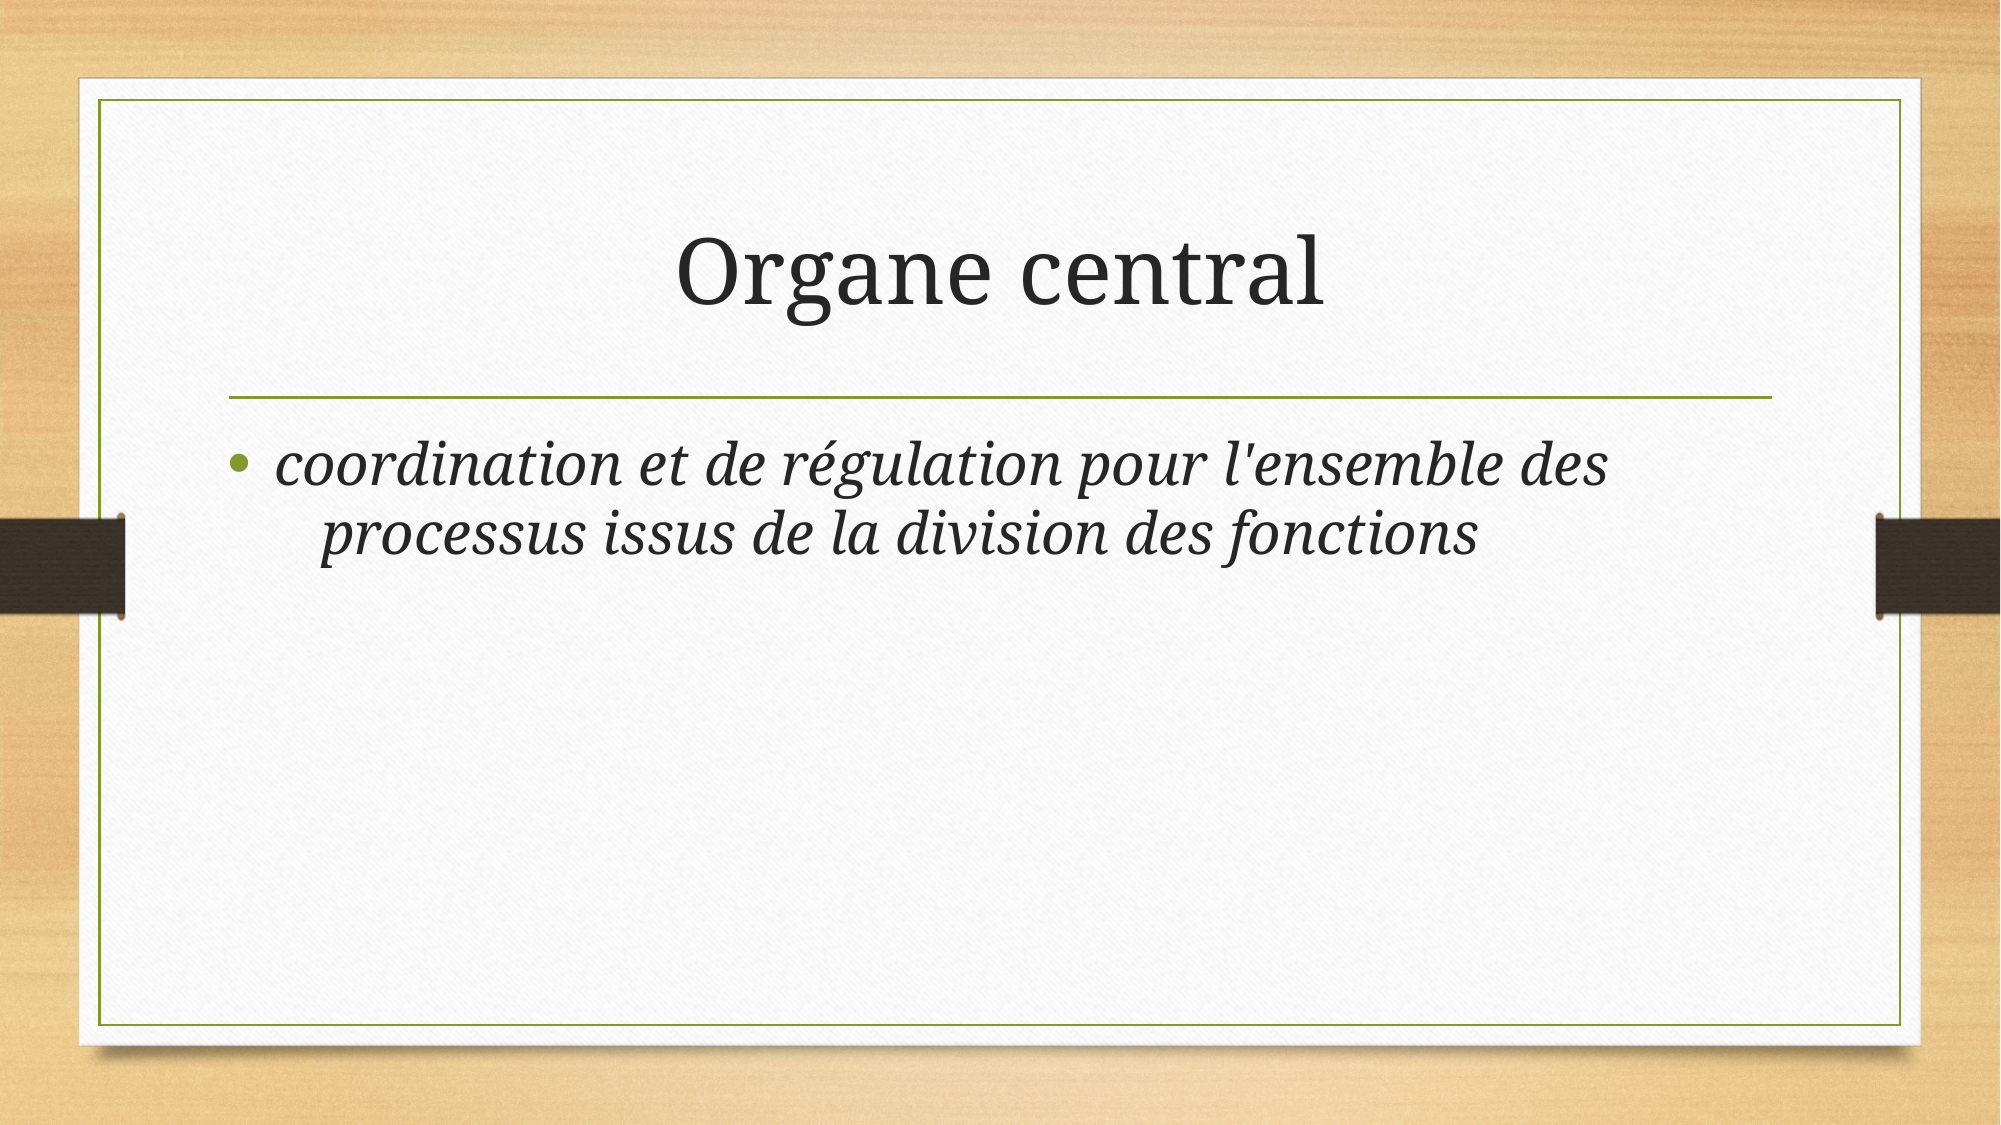

# Organe central
coordination et de régulation pour l'ensemble des processus issus de la division des fonctions